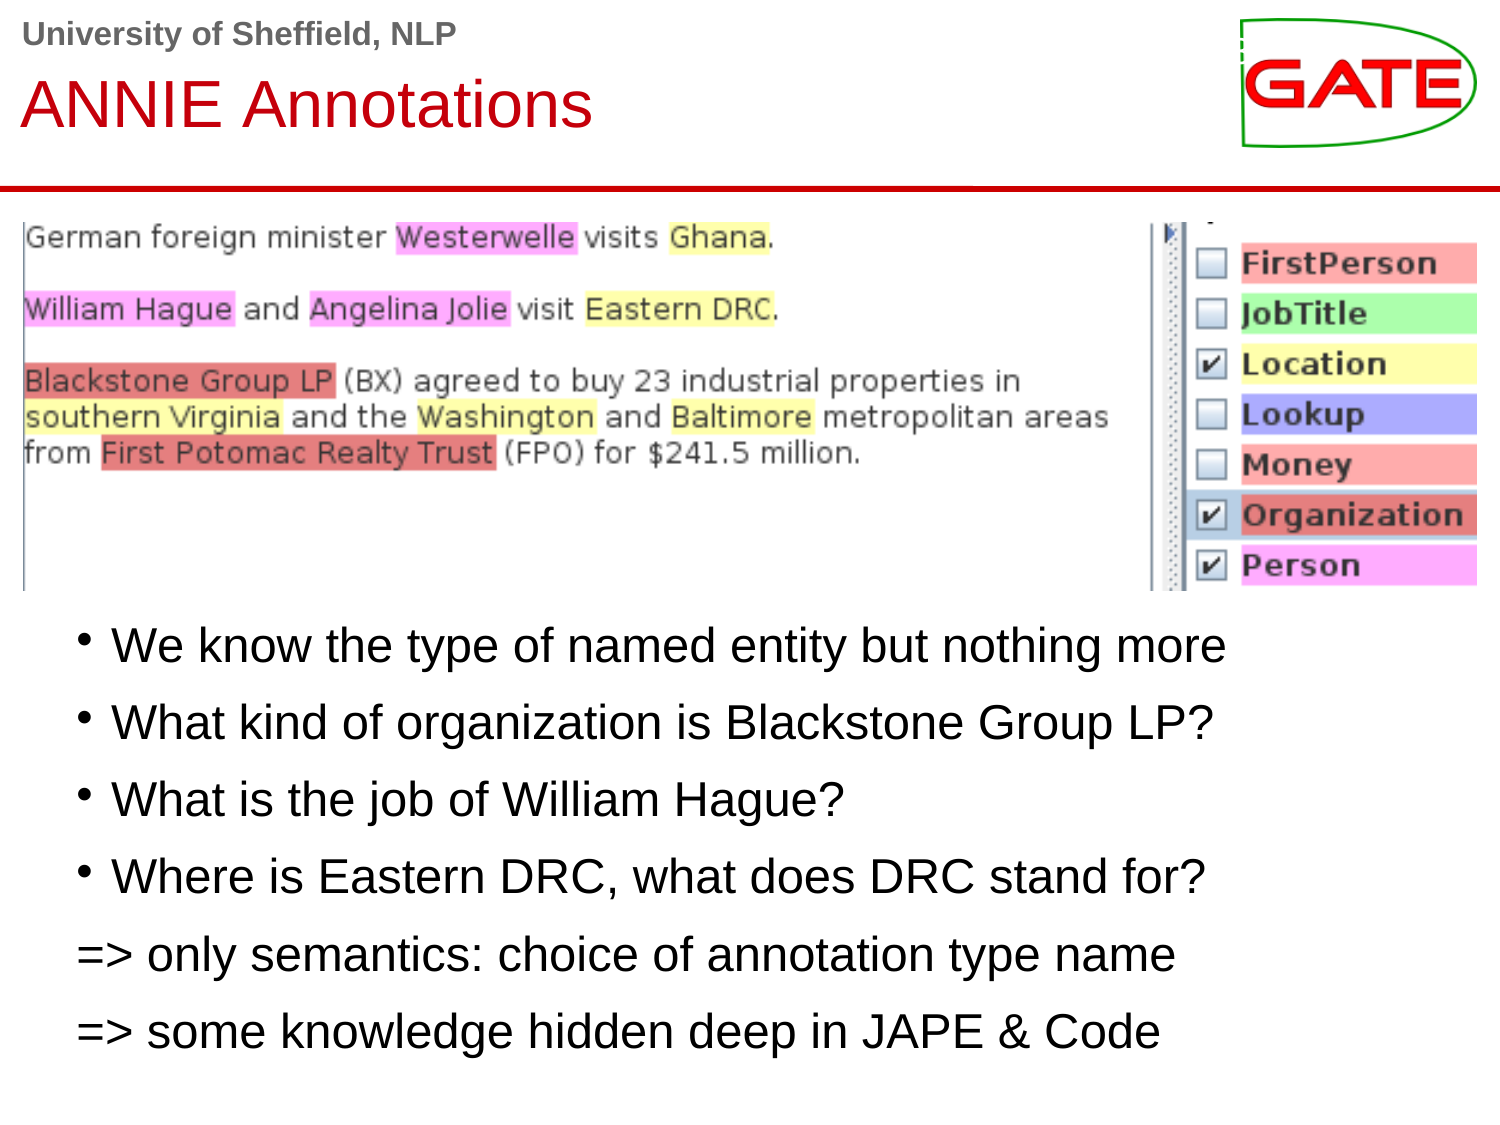

Slide
# ANNIE Annotations
We know the type of named entity but nothing more
What kind of organization is Blackstone Group LP?
What is the job of William Hague?
Where is Eastern DRC, what does DRC stand for?
=> only semantics: choice of annotation type name
=> some knowledge hidden deep in JAPE & Code